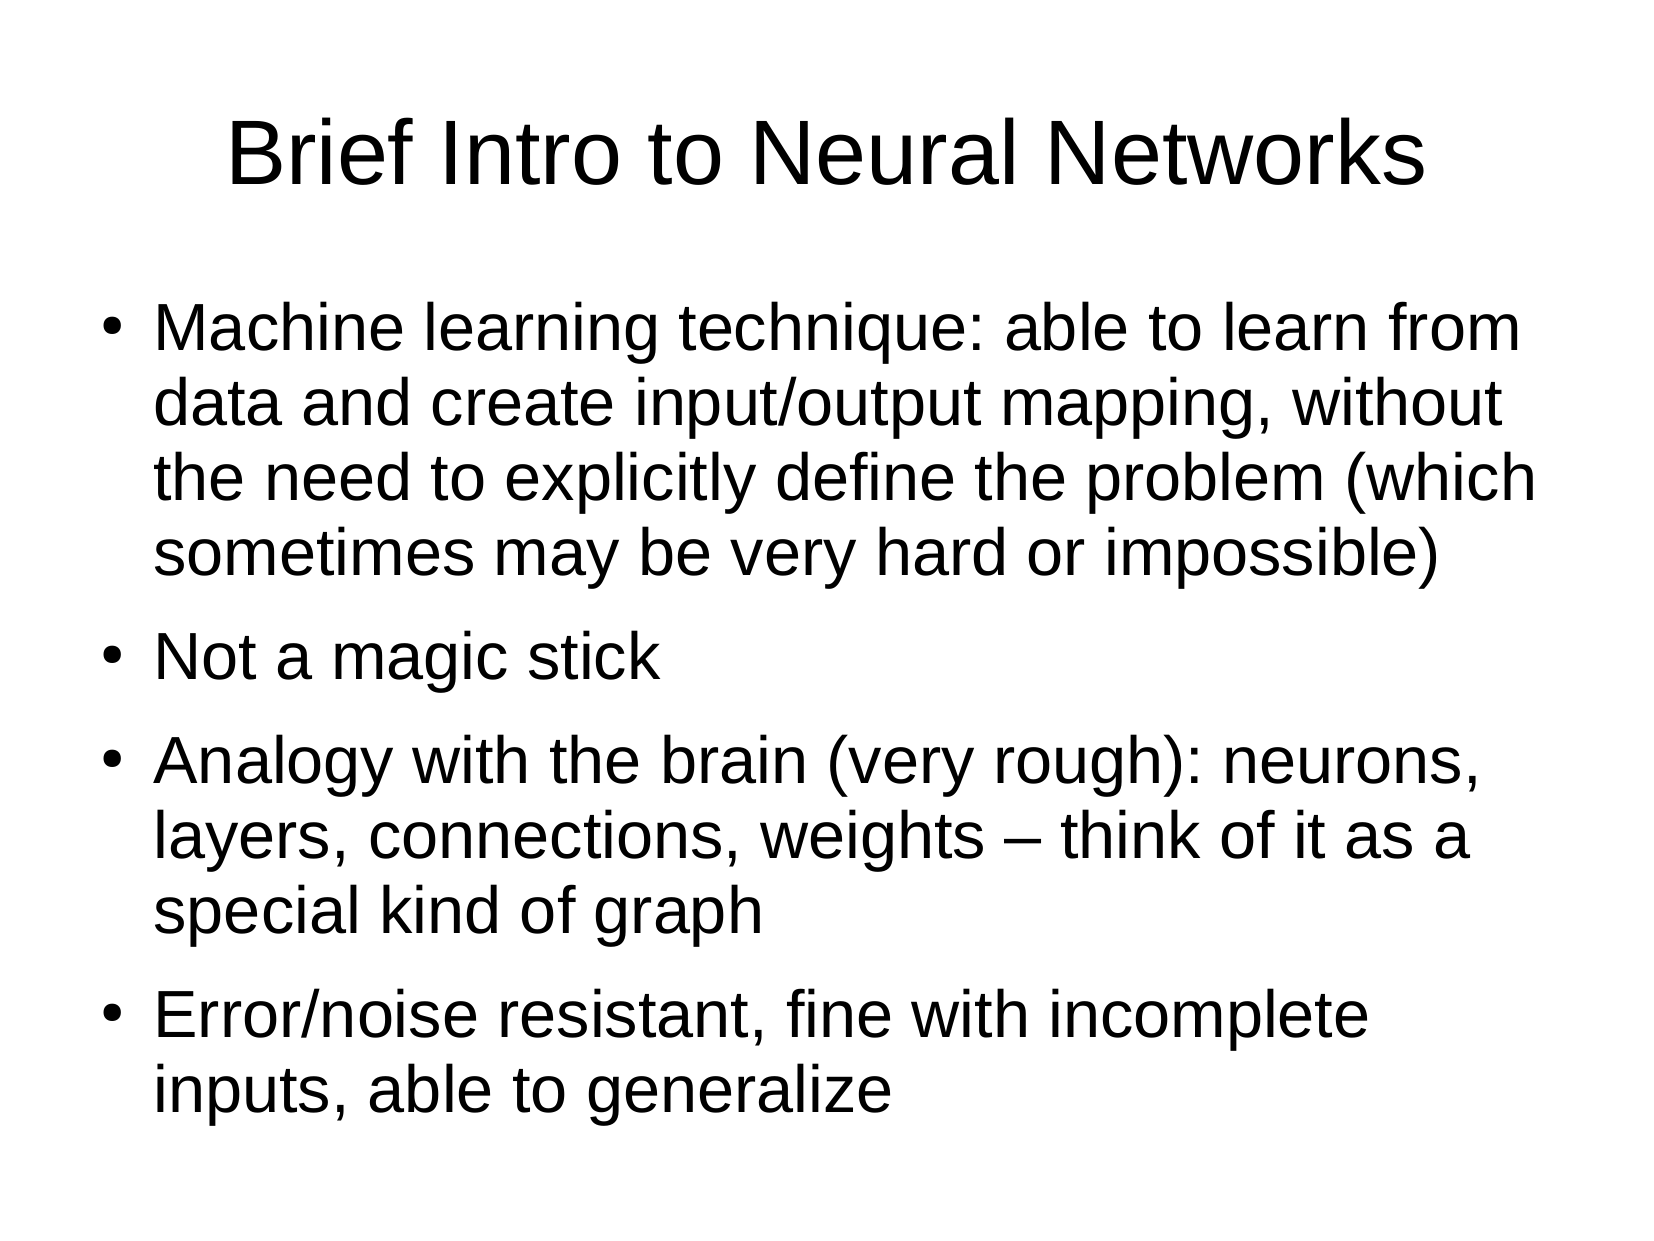

# Brief Intro to Neural Networks
Machine learning technique: able to learn from data and create input/output mapping, without the need to explicitly define the problem (which sometimes may be very hard or impossible)
Not a magic stick
Analogy with the brain (very rough): neurons, layers, connections, weights – think of it as a special kind of graph
Error/noise resistant, fine with incomplete inputs, able to generalize